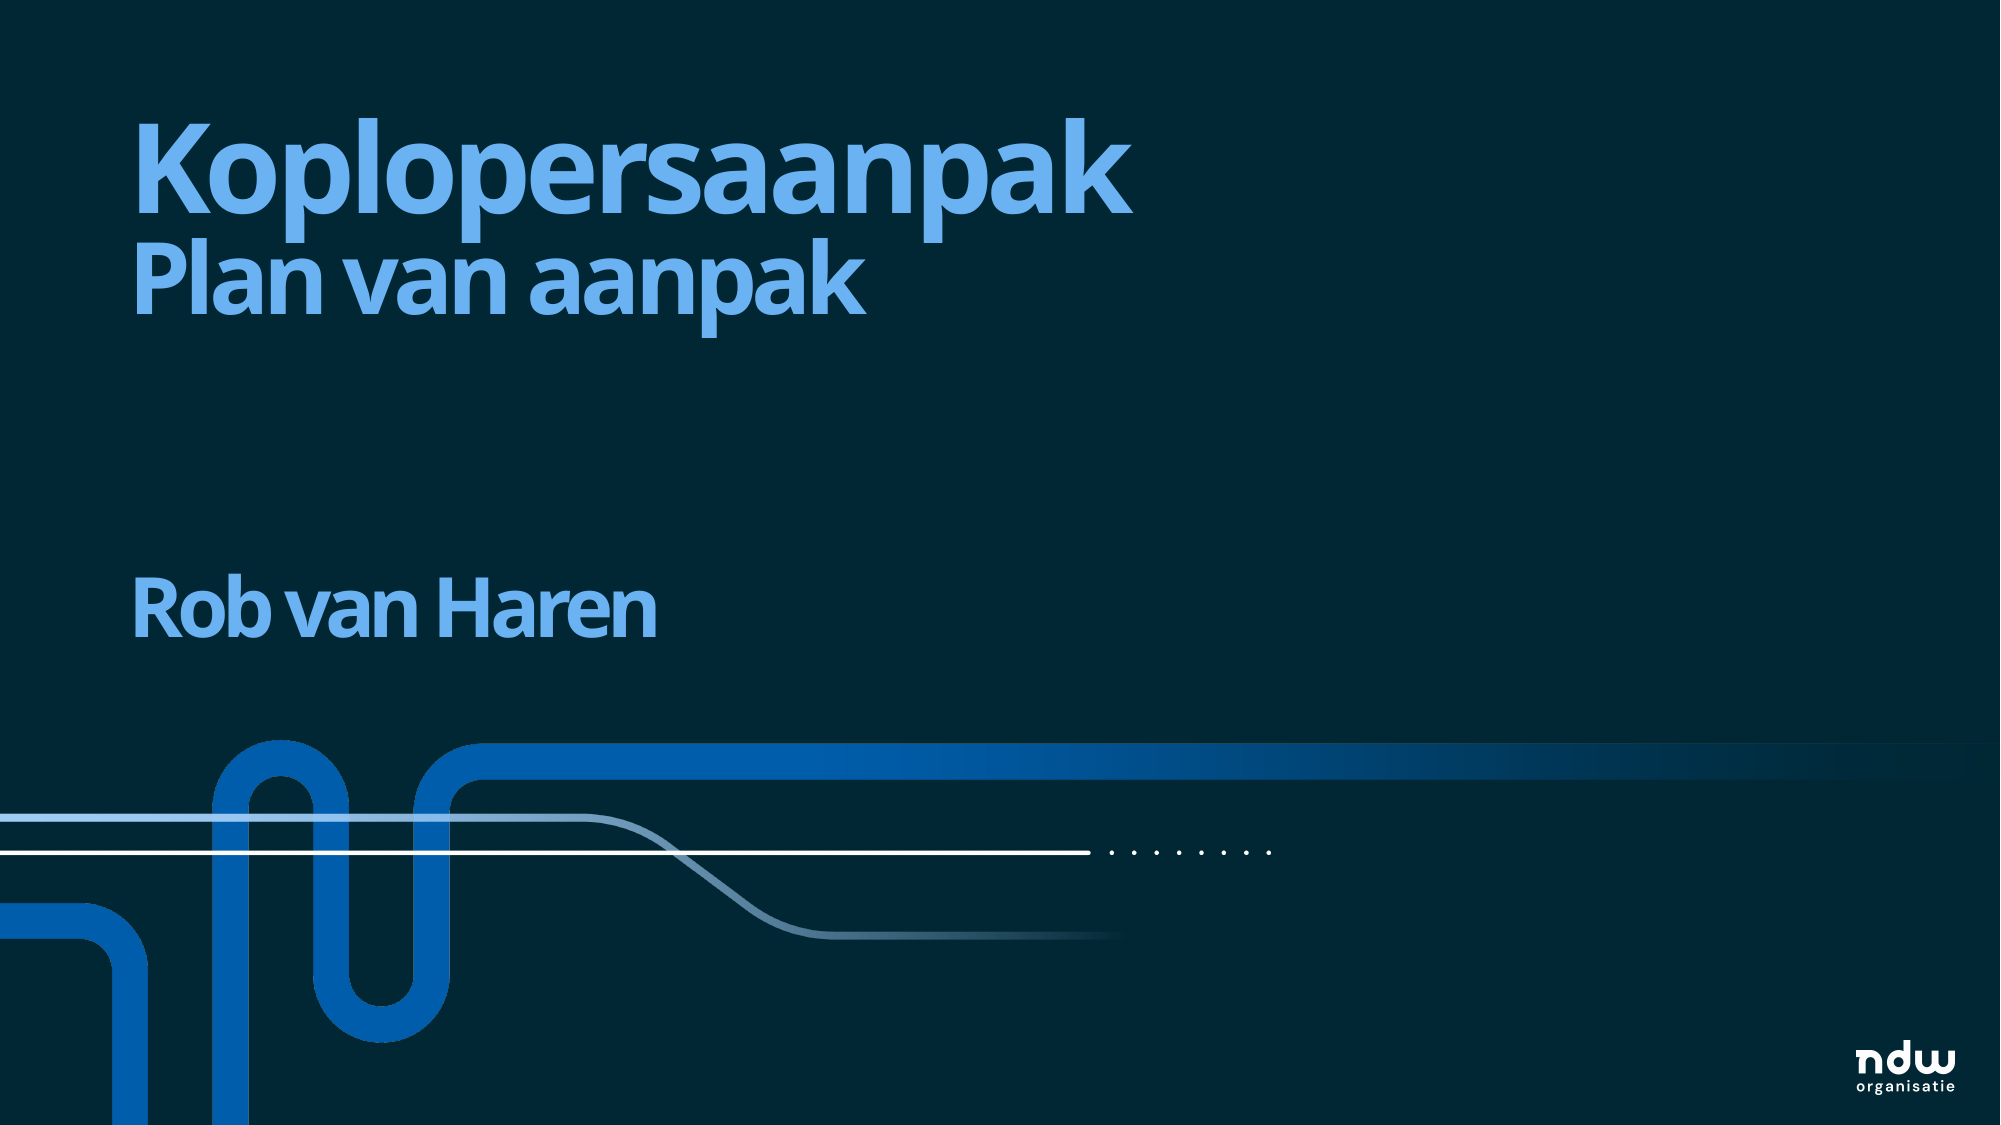

# Koplopersaanpak Plan van aanpak Rob van Haren